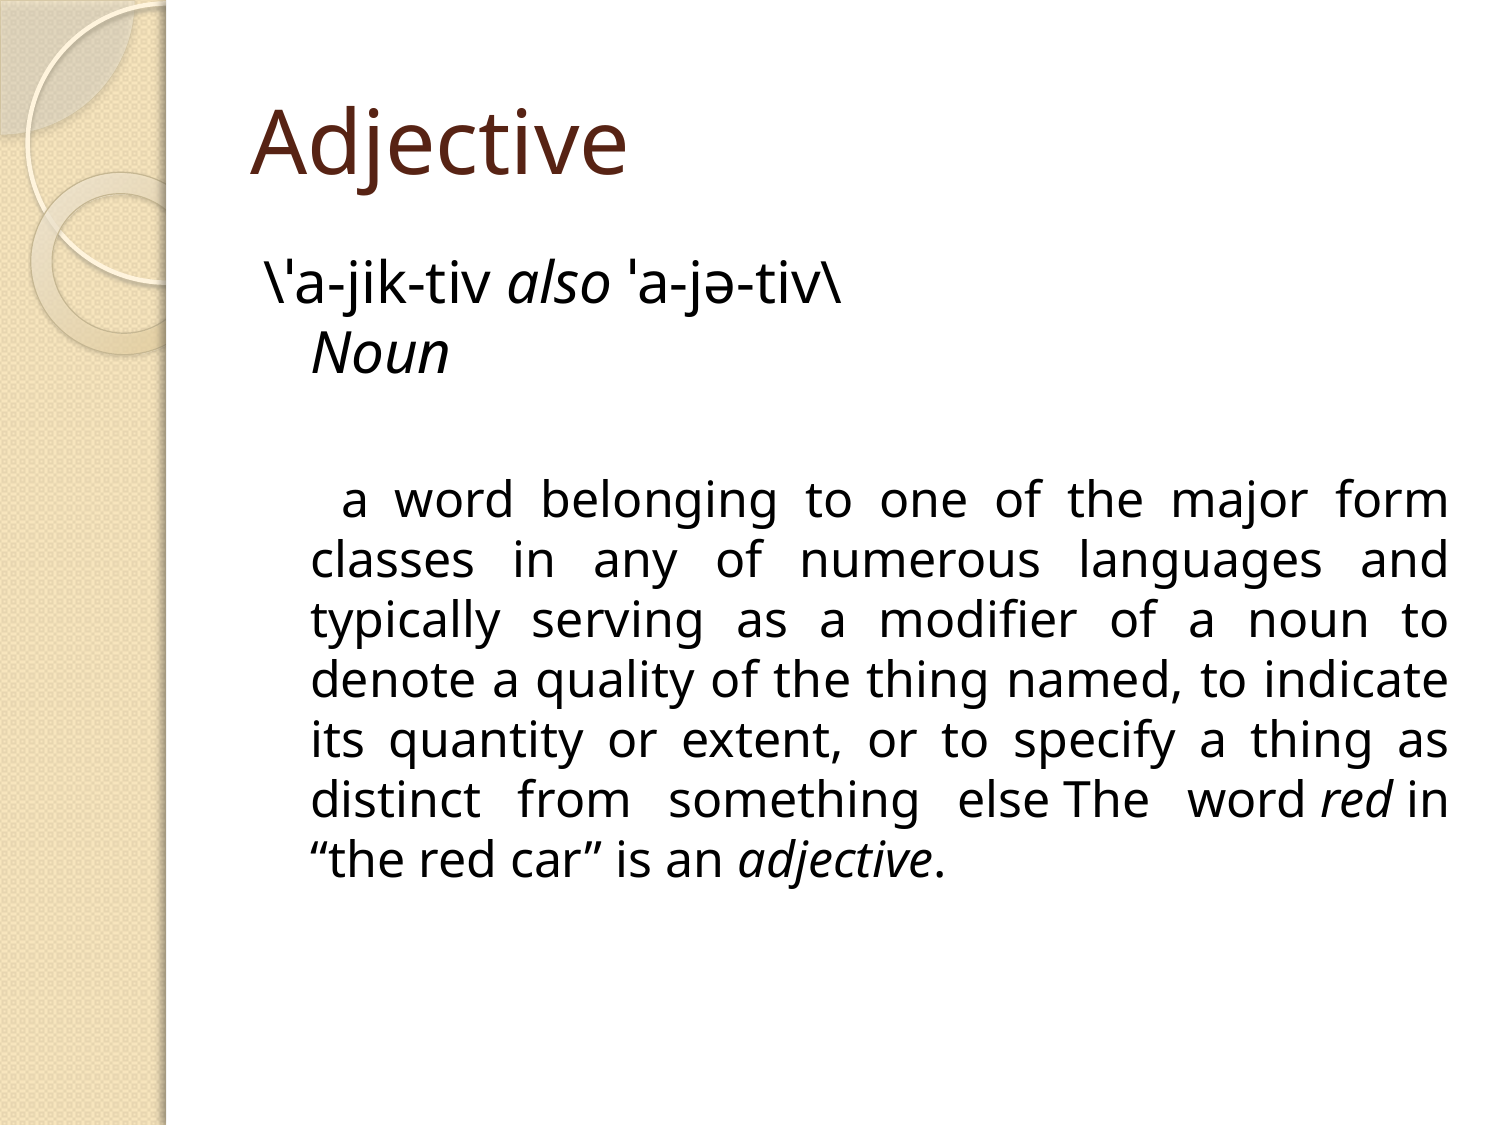

# Adjective
\ˈa-jik-tiv also ˈa-jə-tiv\
Noun
 a word belonging to one of the major form classes in any of numerous languages and typically serving as a modifier of a noun to denote a quality of the thing named, to indicate its quantity or extent, or to specify a thing as distinct from something else The word red in “the red car” is an adjective.